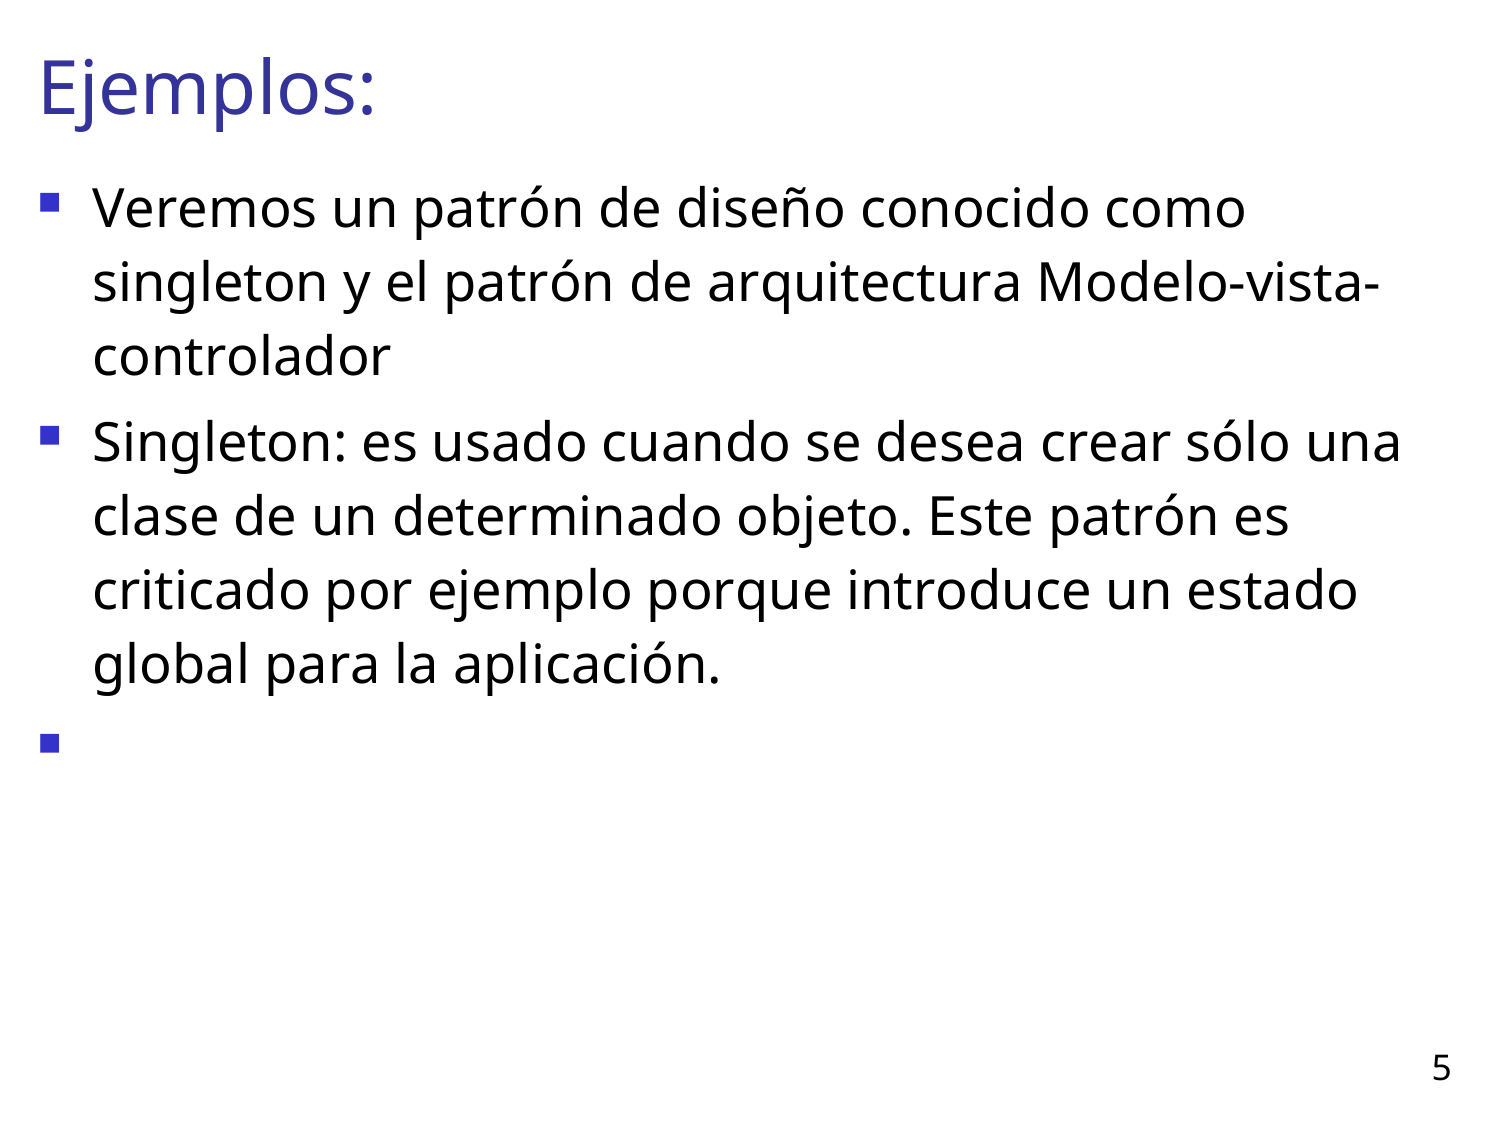

# Ejemplos:
Veremos un patrón de diseño conocido como singleton y el patrón de arquitectura Modelo-vista-controlador
Singleton: es usado cuando se desea crear sólo una clase de un determinado objeto. Este patrón es criticado por ejemplo porque introduce un estado global para la aplicación.
5